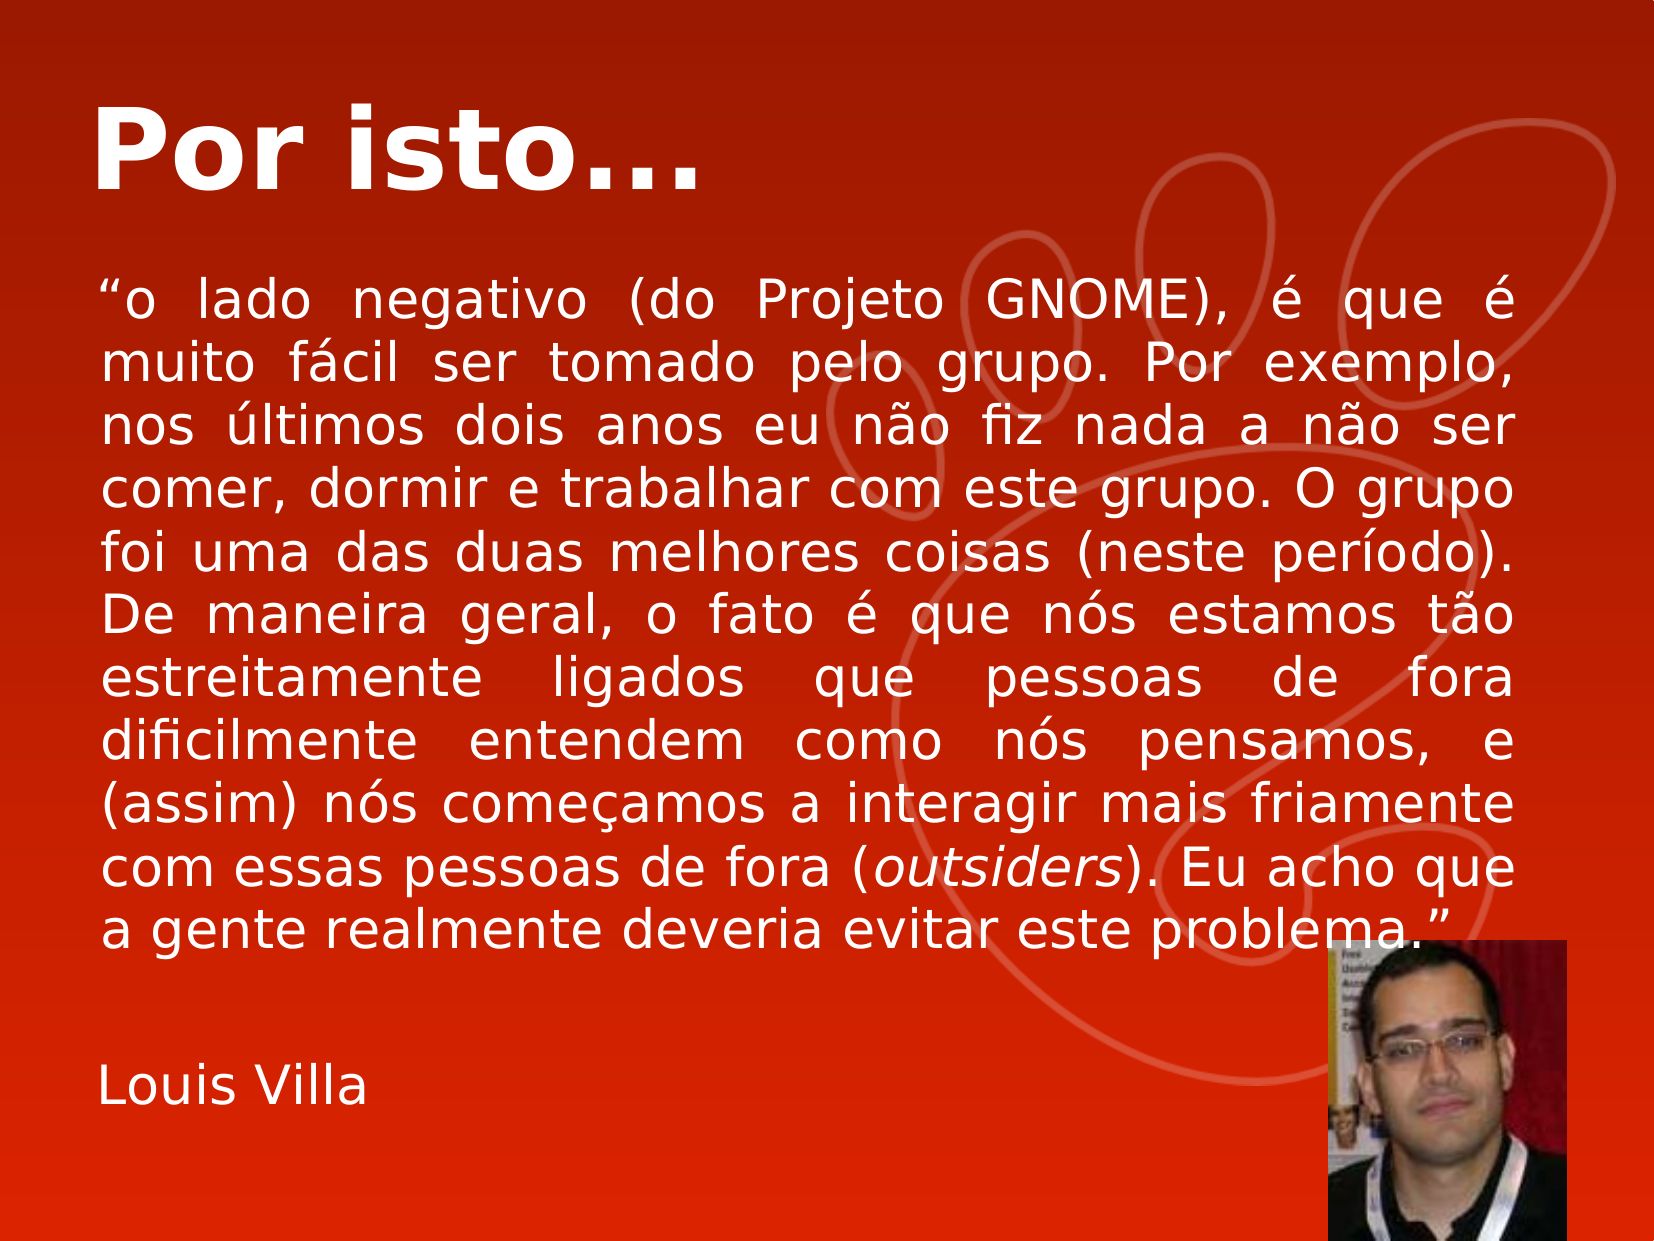

# Por isto...
“o lado negativo (do Projeto GNOME), é que é muito fácil ser tomado pelo grupo. Por exemplo, nos últimos dois anos eu não fiz nada a não ser comer, dormir e trabalhar com este grupo. O grupo foi uma das duas melhores coisas (neste período). De maneira geral, o fato é que nós estamos tão estreitamente ligados que pessoas de fora dificilmente entendem como nós pensamos, e (assim) nós começamos a interagir mais friamente com essas pessoas de fora (outsiders). Eu acho que a gente realmente deveria evitar este problema.”
Louis Villa